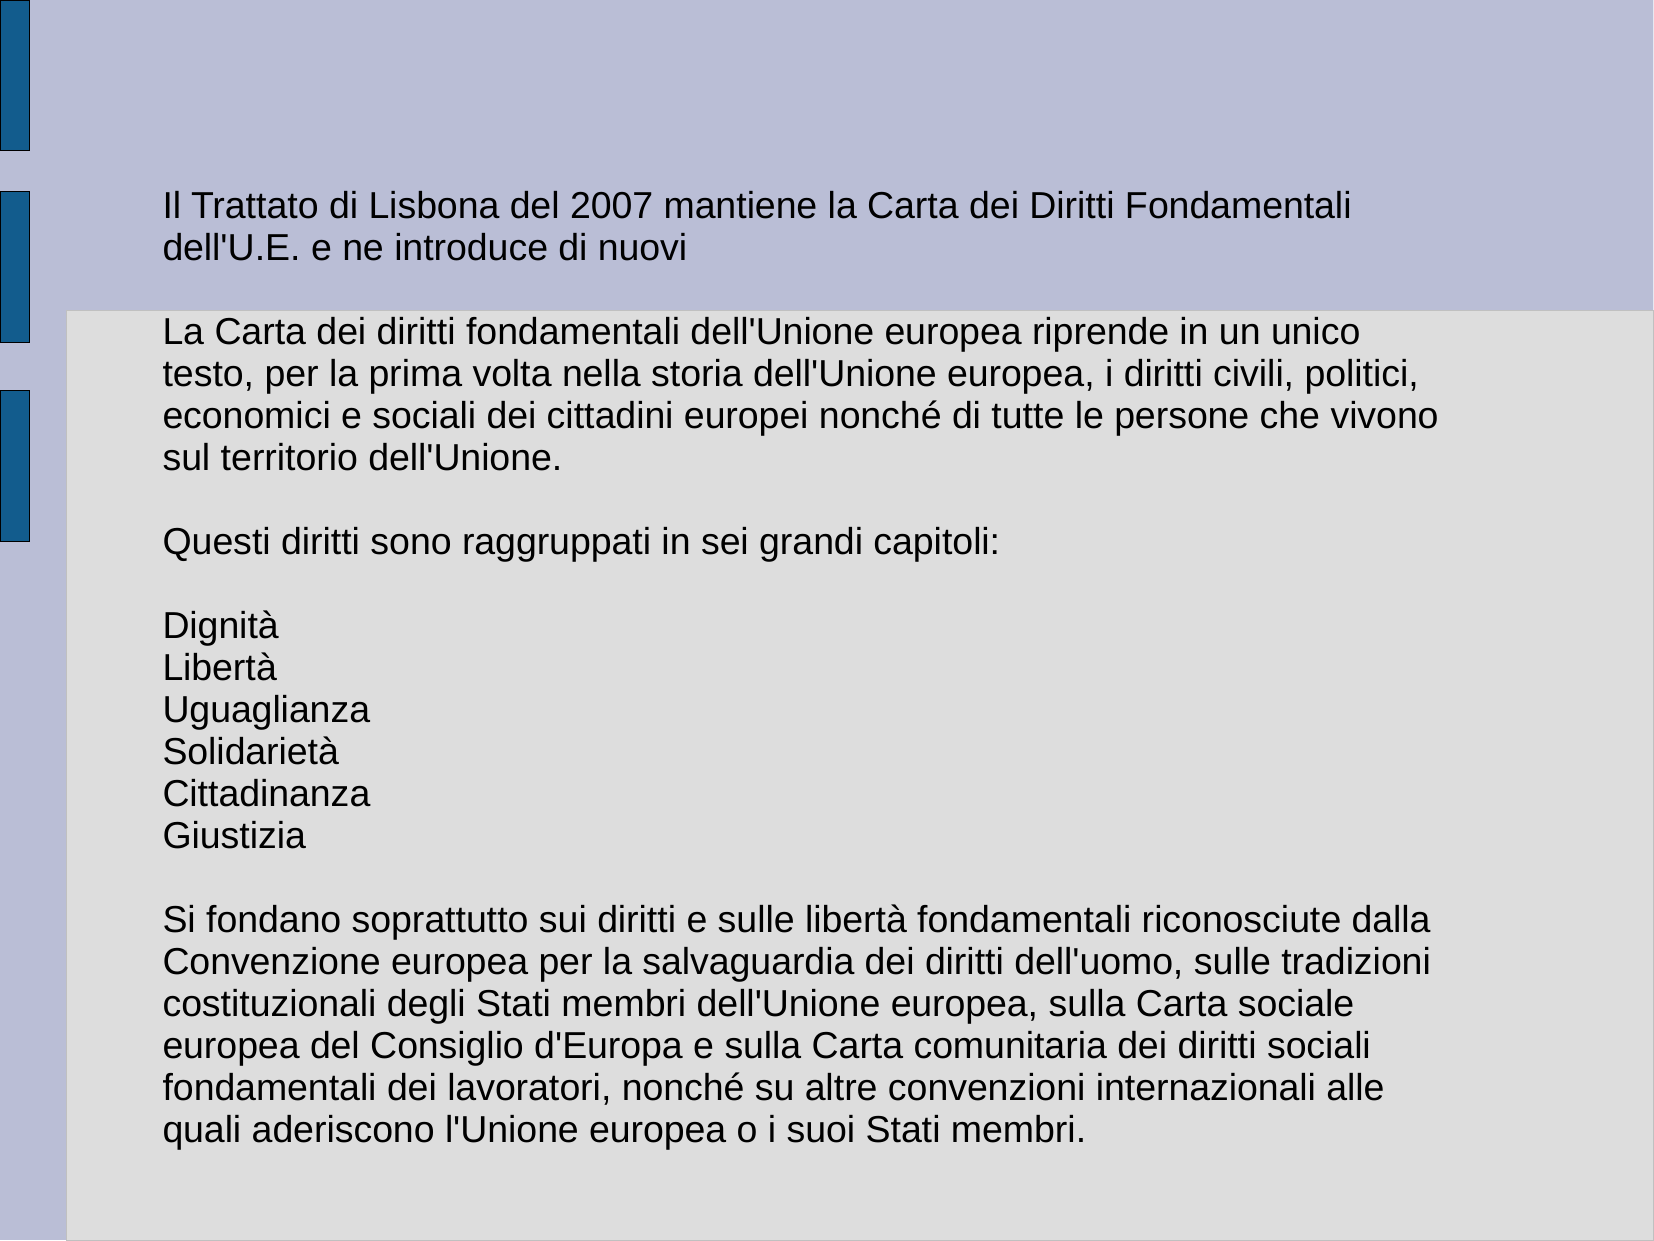

Il Trattato di Lisbona del 2007 mantiene la Carta dei Diritti Fondamentali dell'U.E. e ne introduce di nuovi
La Carta dei diritti fondamentali dell'Unione europea riprende in un unico testo, per la prima volta nella storia dell'Unione europea, i diritti civili, politici, economici e sociali dei cittadini europei nonché di tutte le persone che vivono sul territorio dell'Unione.
Questi diritti sono raggruppati in sei grandi capitoli:
Dignità
Libertà
Uguaglianza
Solidarietà
Cittadinanza
Giustizia
Si fondano soprattutto sui diritti e sulle libertà fondamentali riconosciute dalla Convenzione europea per la salvaguardia dei diritti dell'uomo, sulle tradizioni costituzionali degli Stati membri dell'Unione europea, sulla Carta sociale europea del Consiglio d'Europa e sulla Carta comunitaria dei diritti sociali fondamentali dei lavoratori, nonché su altre convenzioni internazionali alle quali aderiscono l'Unione europea o i suoi Stati membri.